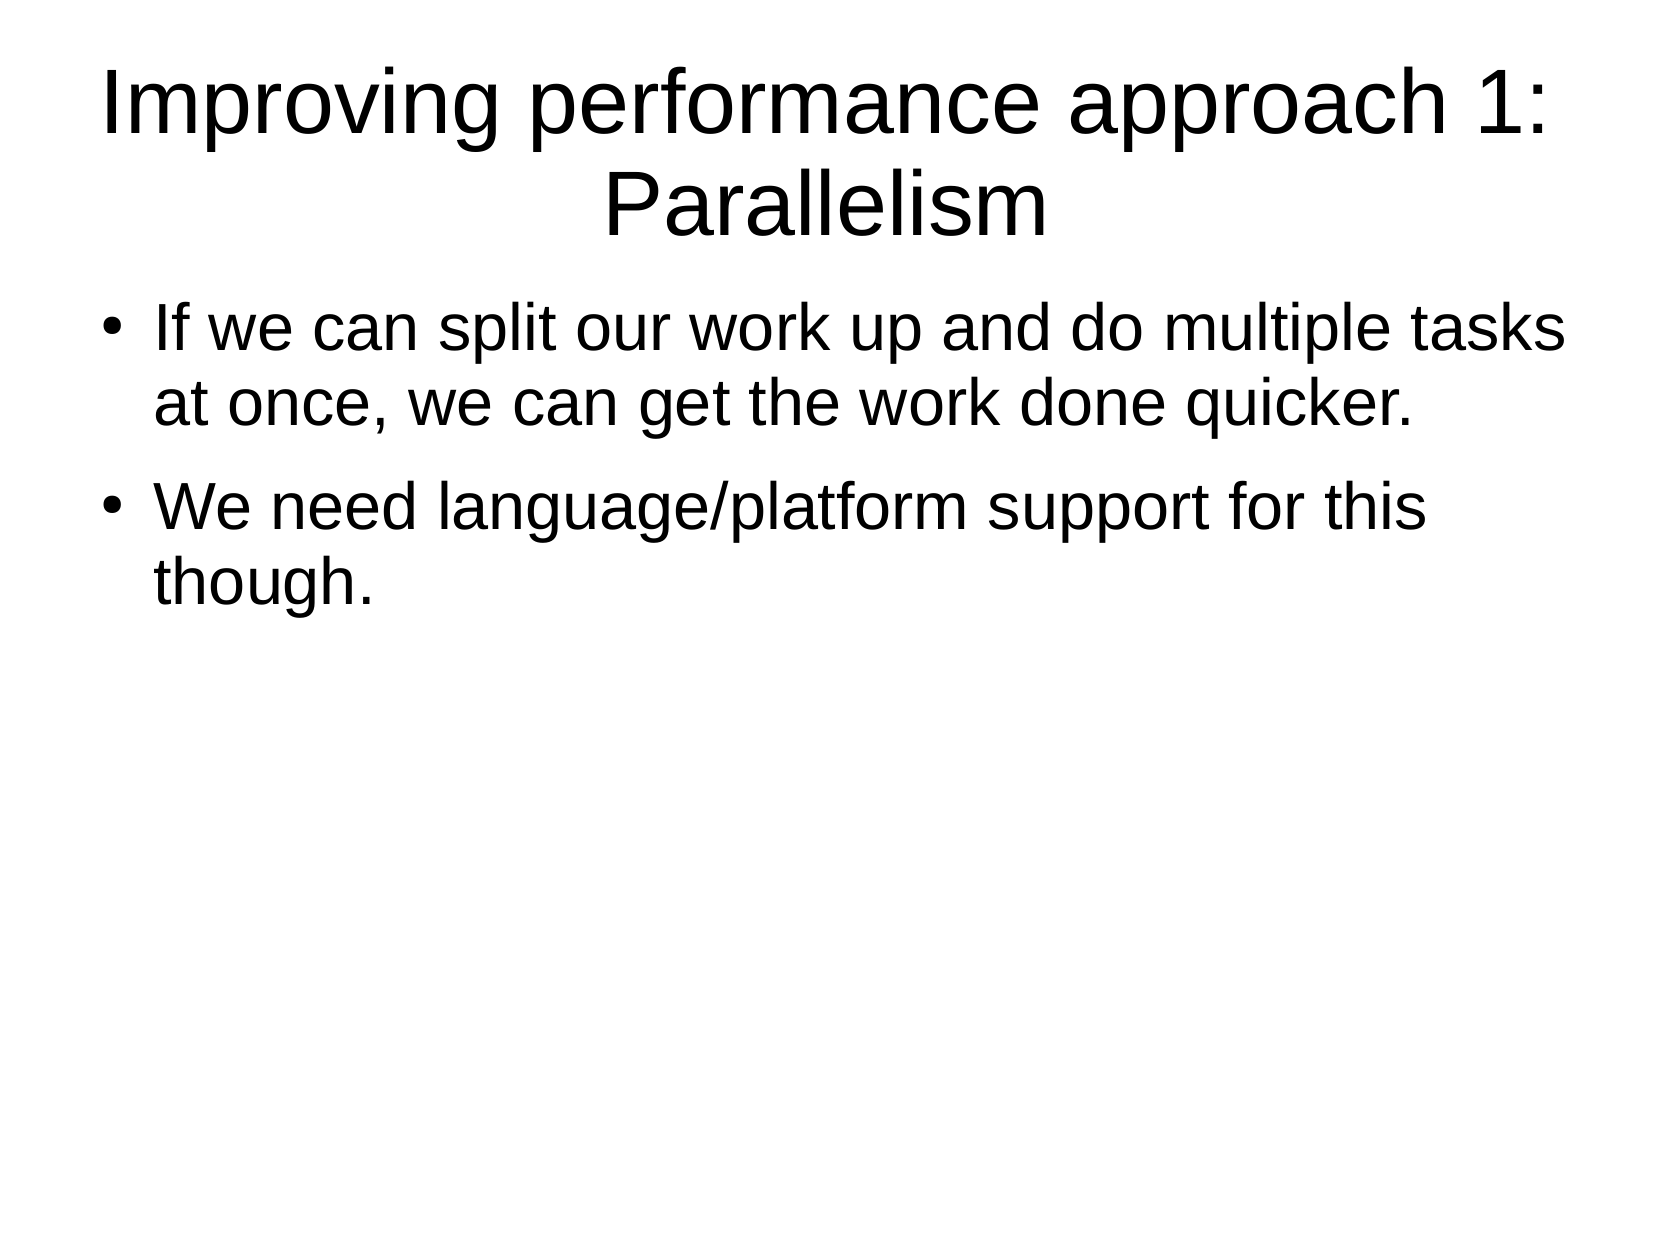

# Improving performance approach 1: Parallelism
If we can split our work up and do multiple tasks at once, we can get the work done quicker.
We need language/platform support for this though.